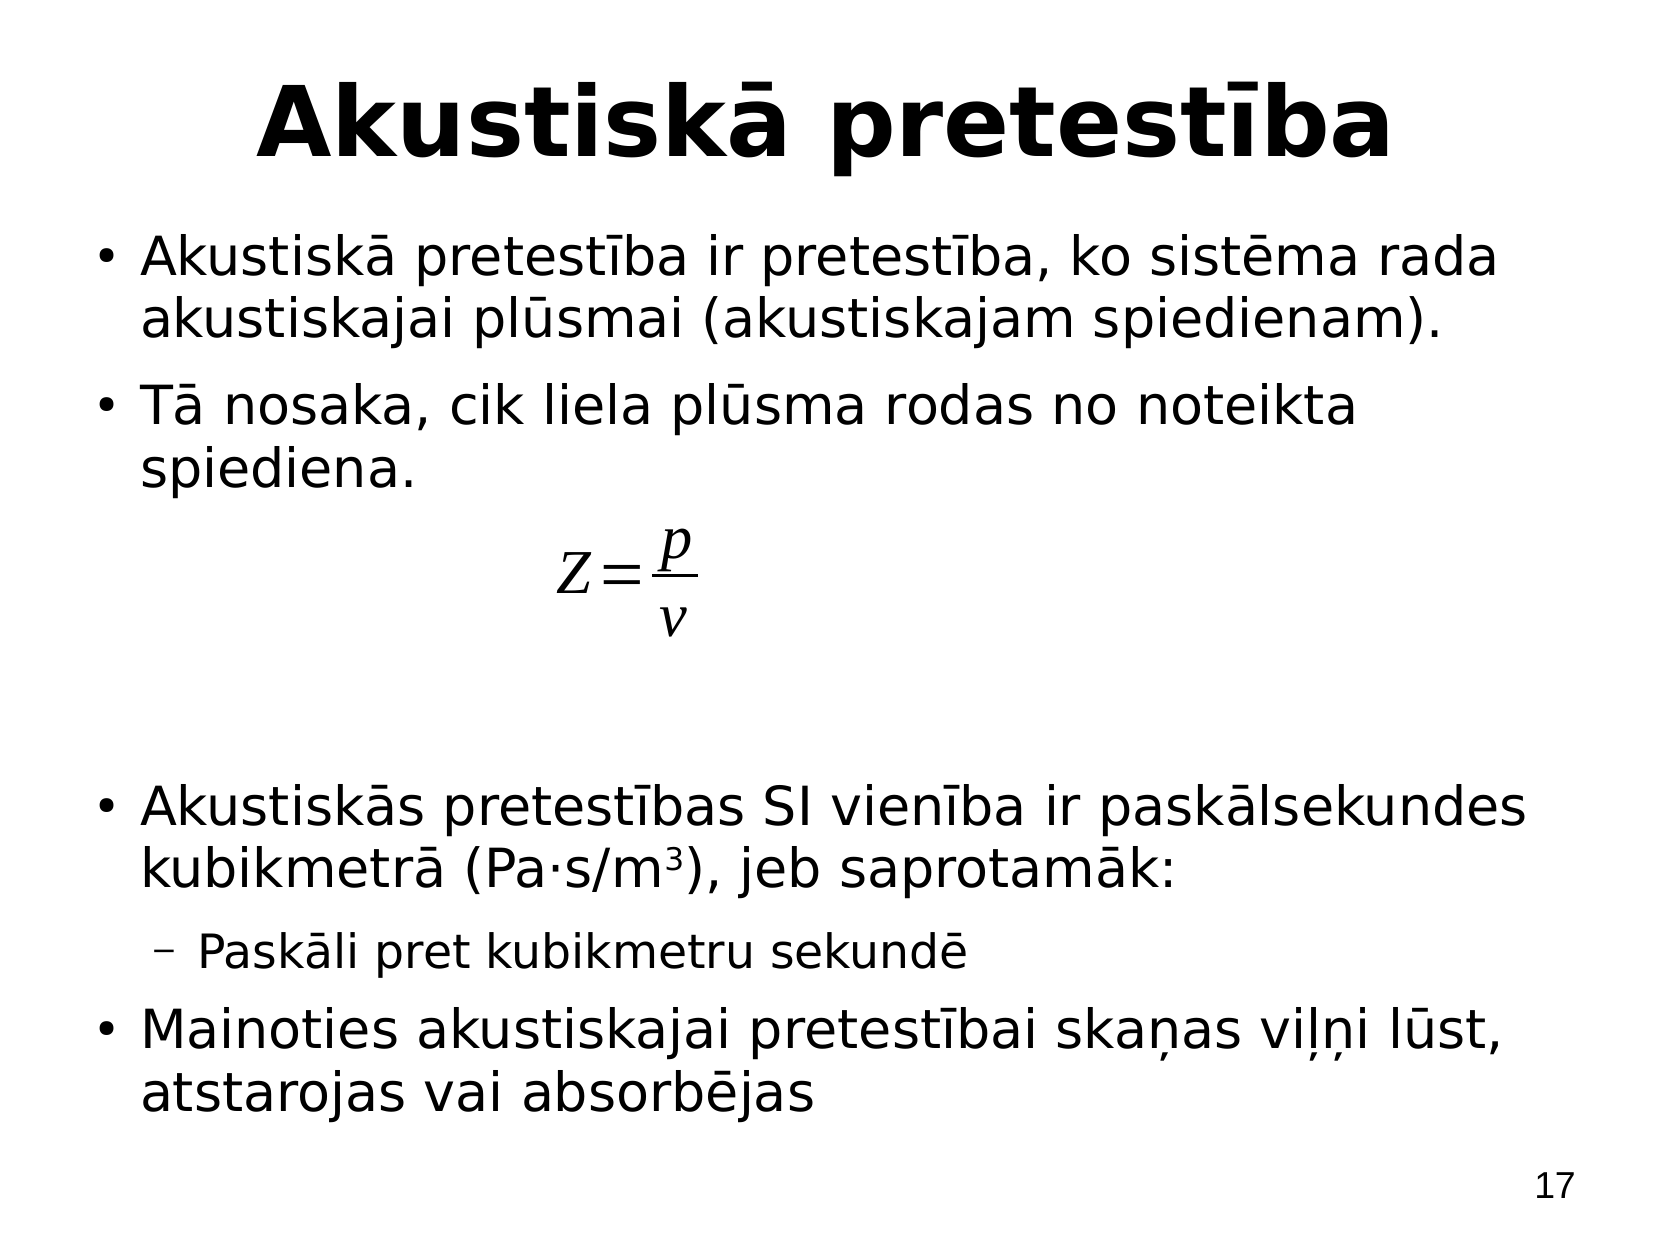

# Akustiskā pretestība
Akustiskā pretestība ir pretestība, ko sistēma rada akustiskajai plūsmai (akustiskajam spiedienam).
Tā nosaka, cik liela plūsma rodas no noteikta spiediena.
Akustiskās pretestības SI vienība ir paskālsekundes kubikmetrā (Pa·s/m3), jeb saprotamāk:
Paskāli pret kubikmetru sekundē
Mainoties akustiskajai pretestībai skaņas viļņi lūst, atstarojas vai absorbējas